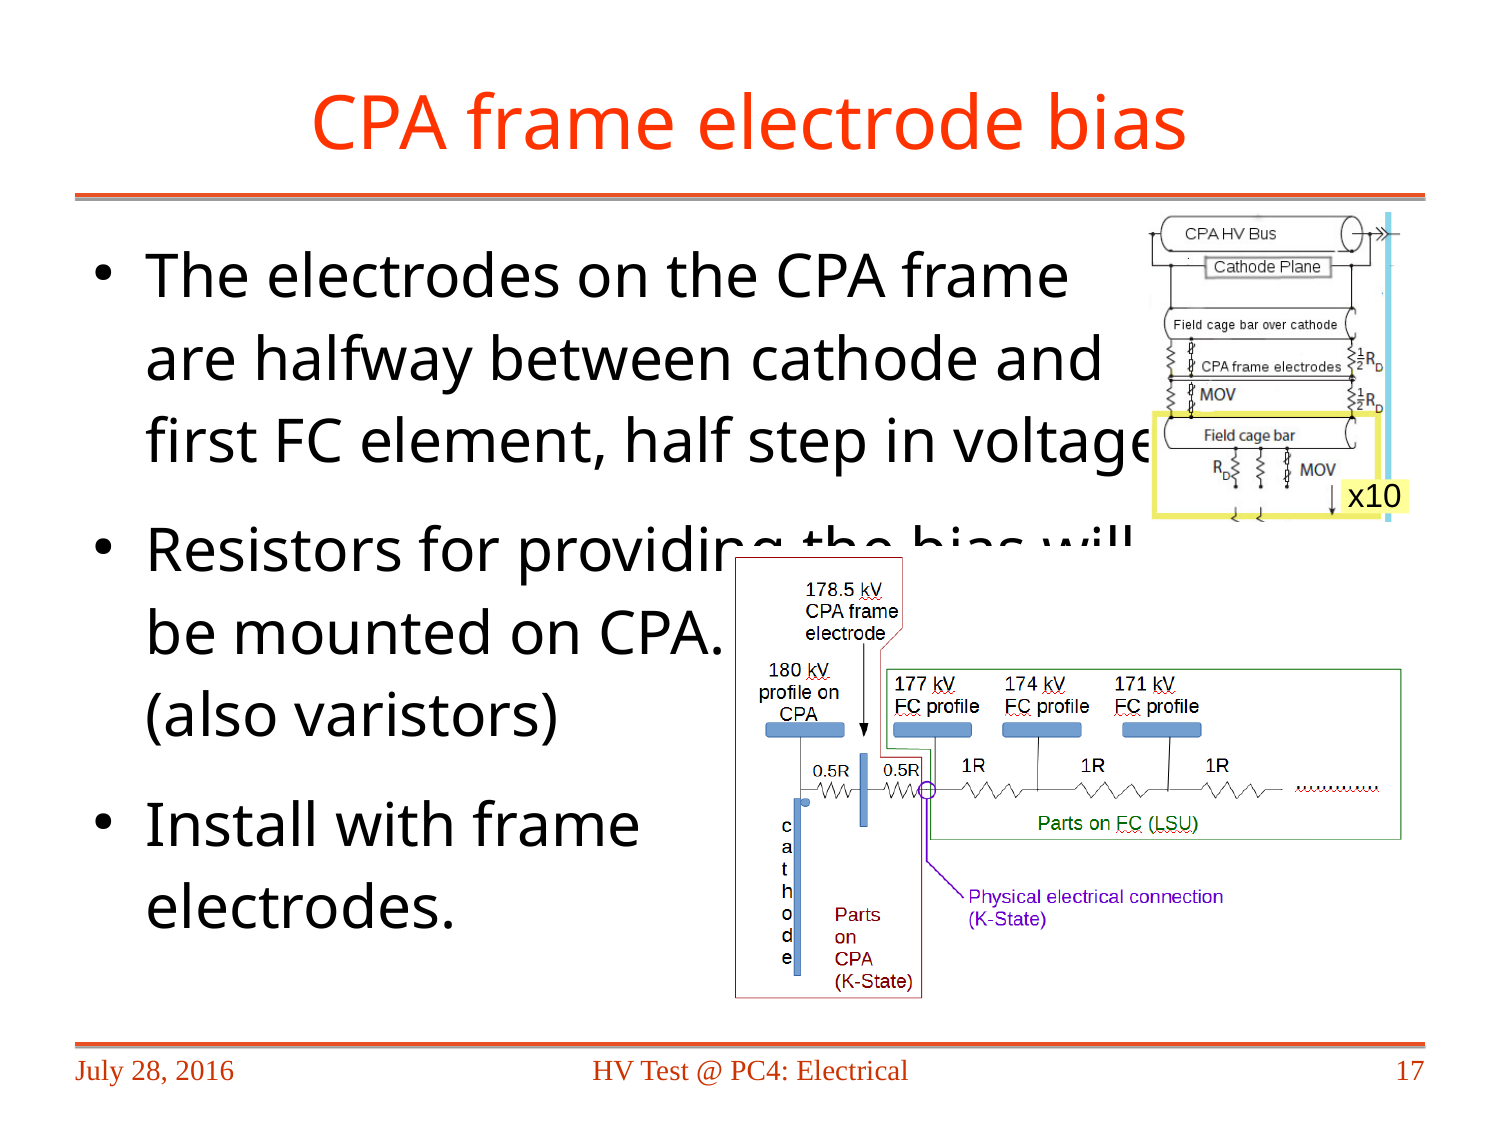

# CPA frame electrode bias
The electrodes on the CPA frame
are halfway between cathode and
first FC element, half step in voltage.
Resistors for providing the bias will
be mounted on CPA.
(also varistors)
Install with frame
electrodes.
x10
July 28, 2016
HV Test @ PC4: Electrical
17